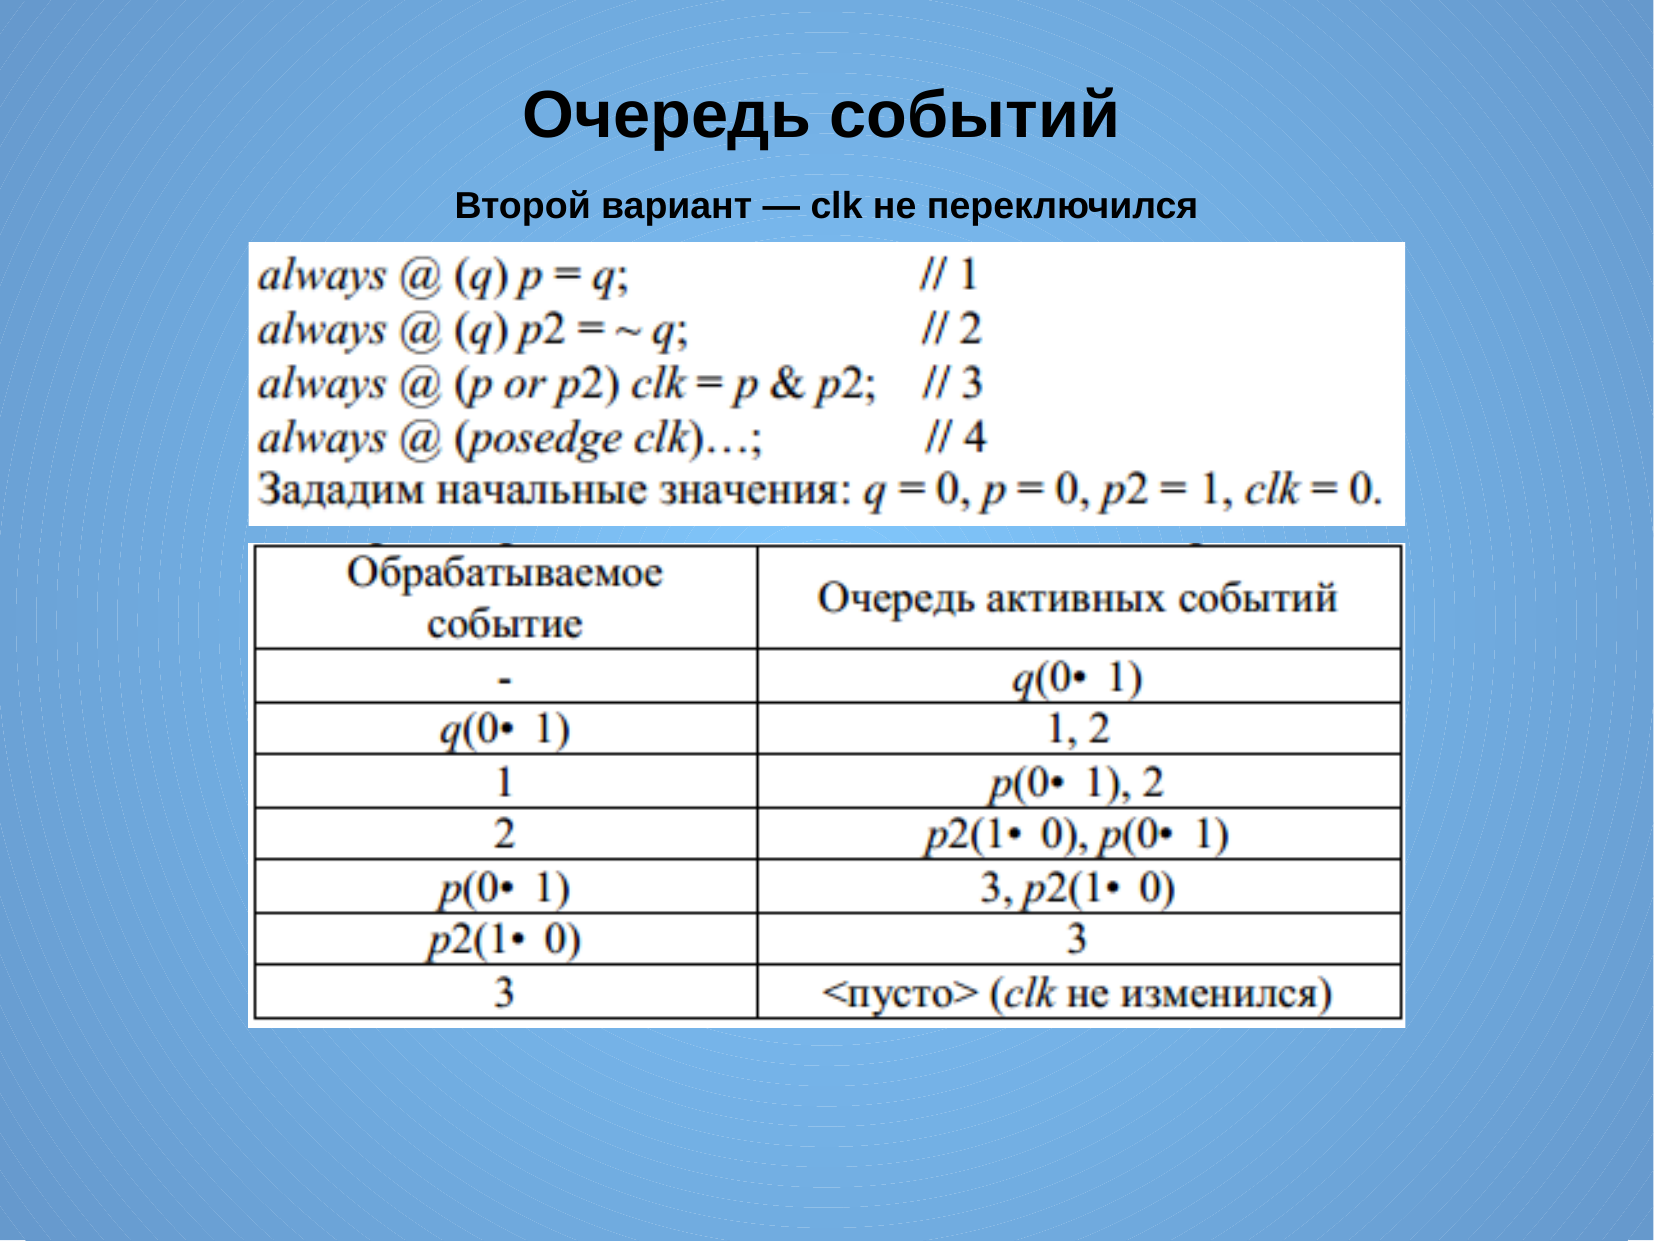

Очередь событий
Второй вариант — clk не переключился